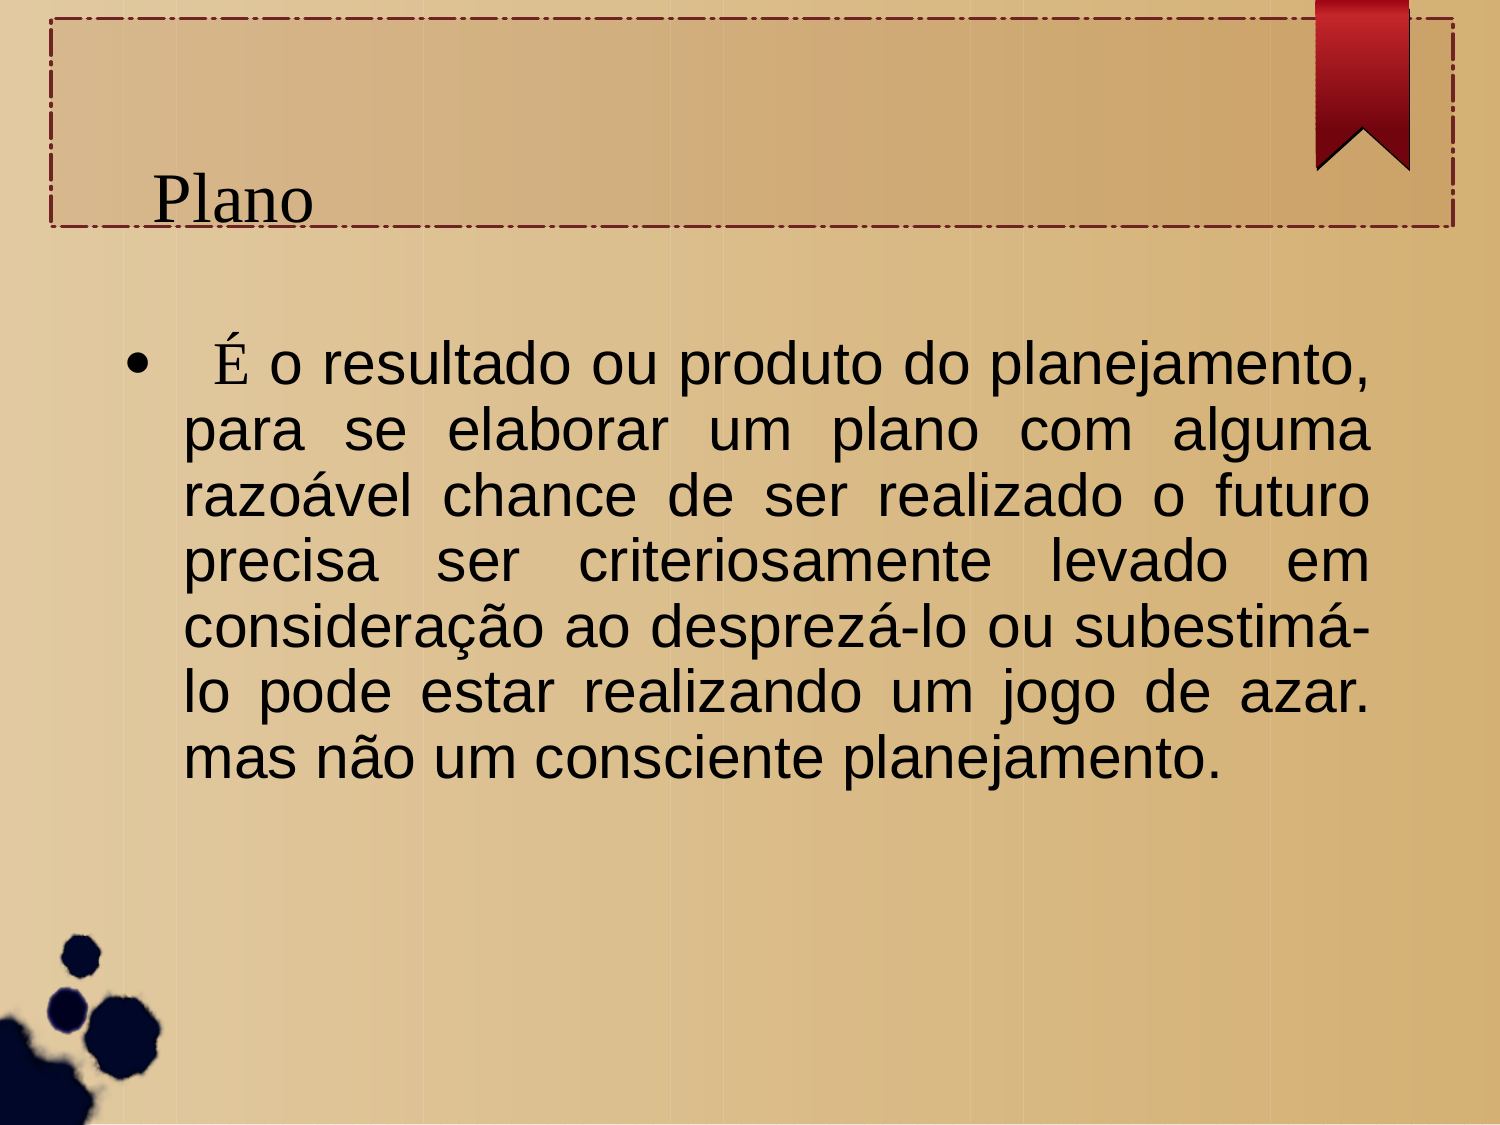

# Plano
    É o resultado ou produto do planejamento, para se elaborar um plano com alguma razoável chance de ser realizado o futuro precisa ser criteriosamente levado em consideração ao desprezá-lo ou subestimá-lo pode estar realizando um jogo de azar. mas não um consciente planejamento.